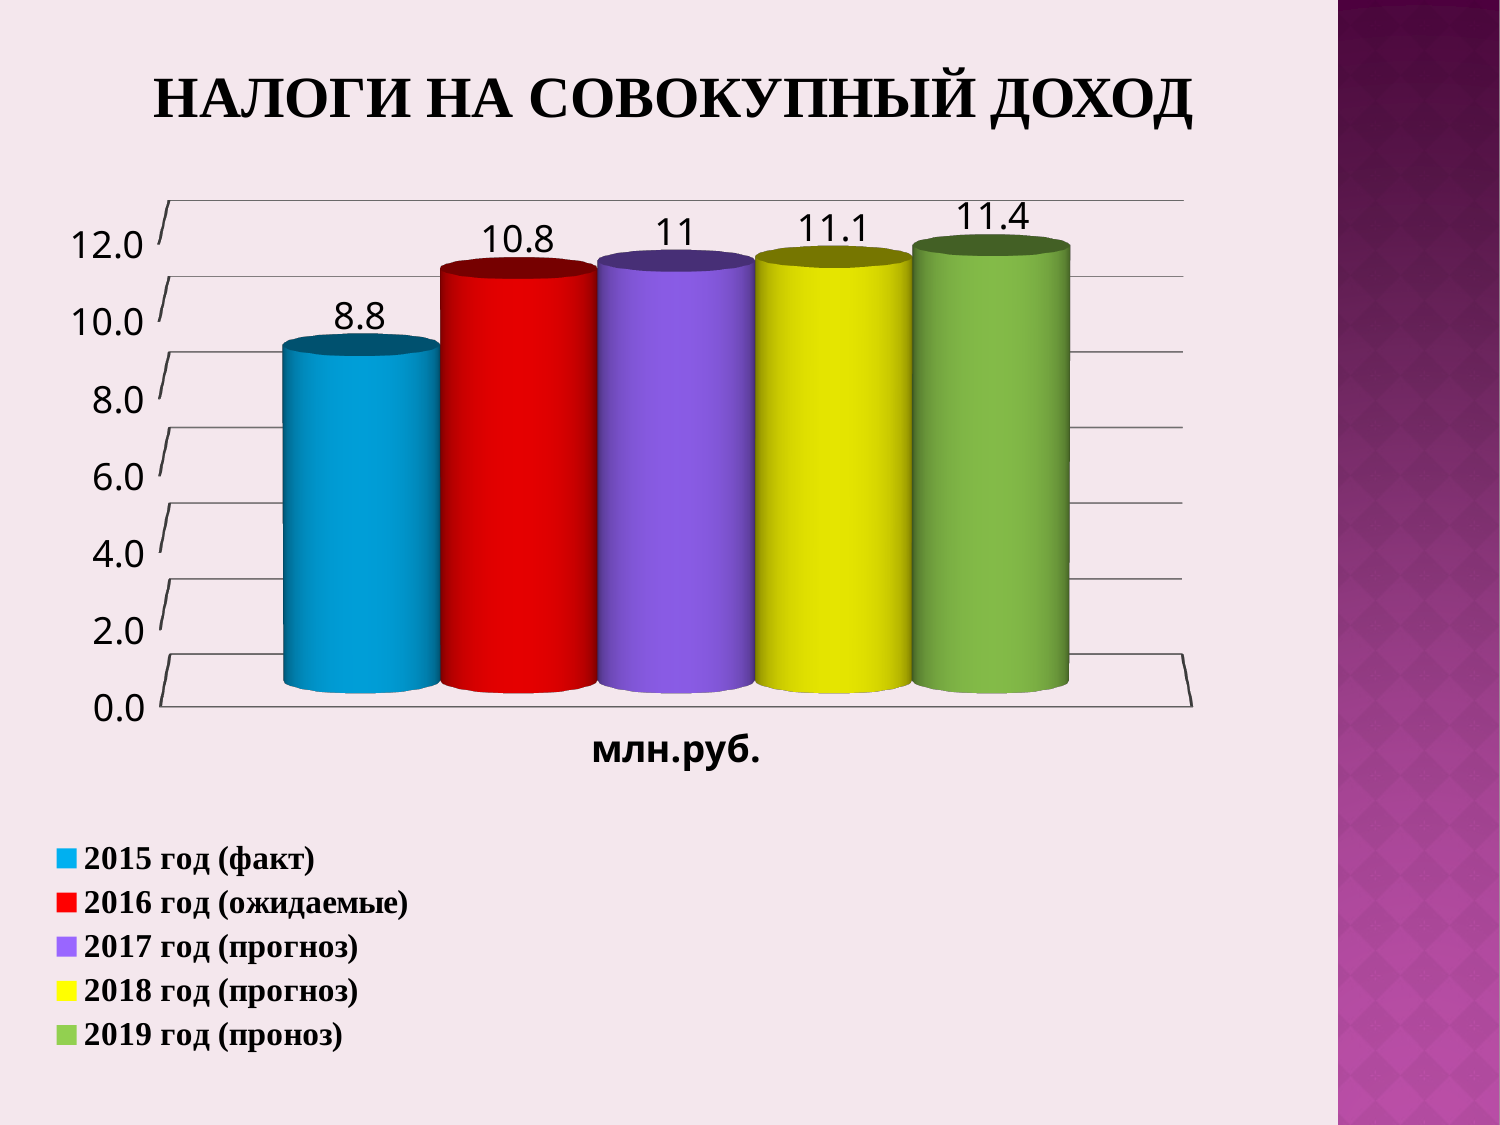

# Налоги на совокупный доход
[unsupported chart]